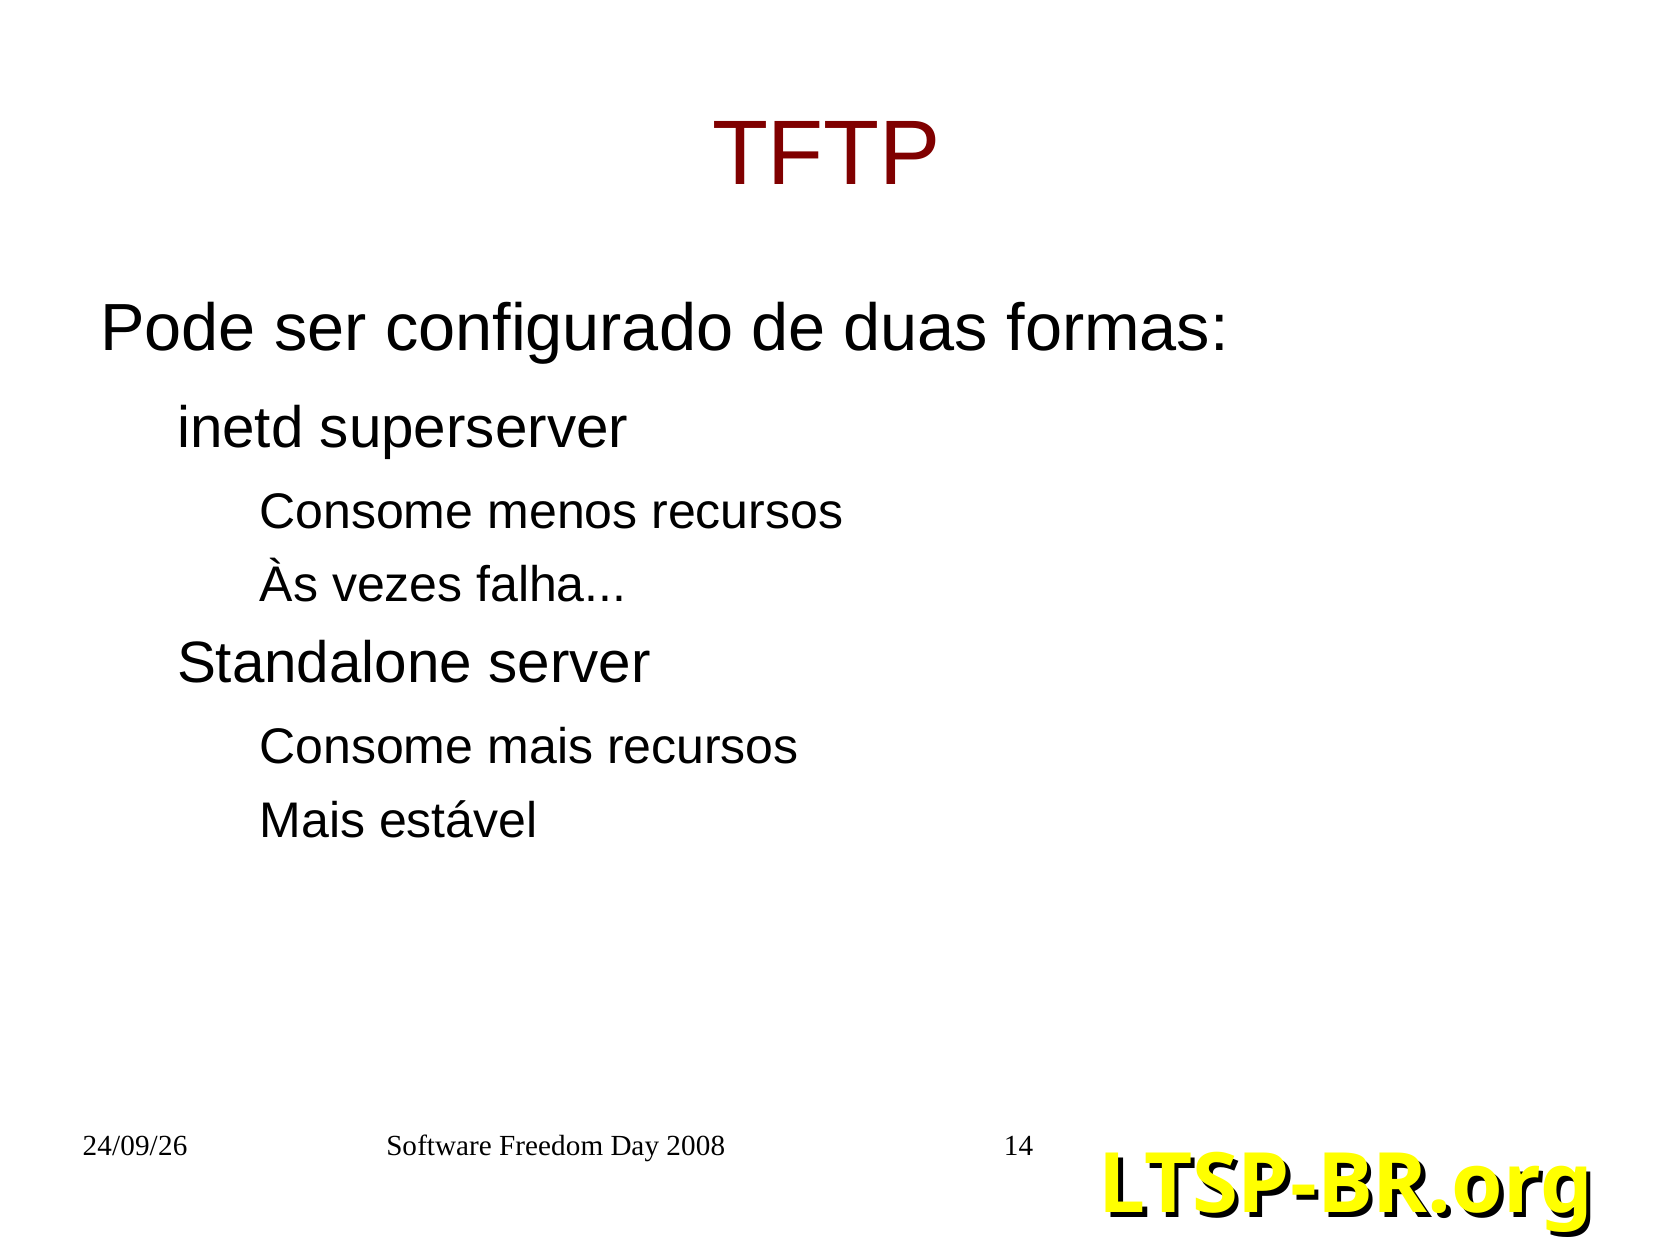

# TFTP
Pode ser configurado de duas formas:
inetd superserver
Consome menos recursos
Às vezes falha...
Standalone server
Consome mais recursos
Mais estável
Software Freedom Day 2008
14